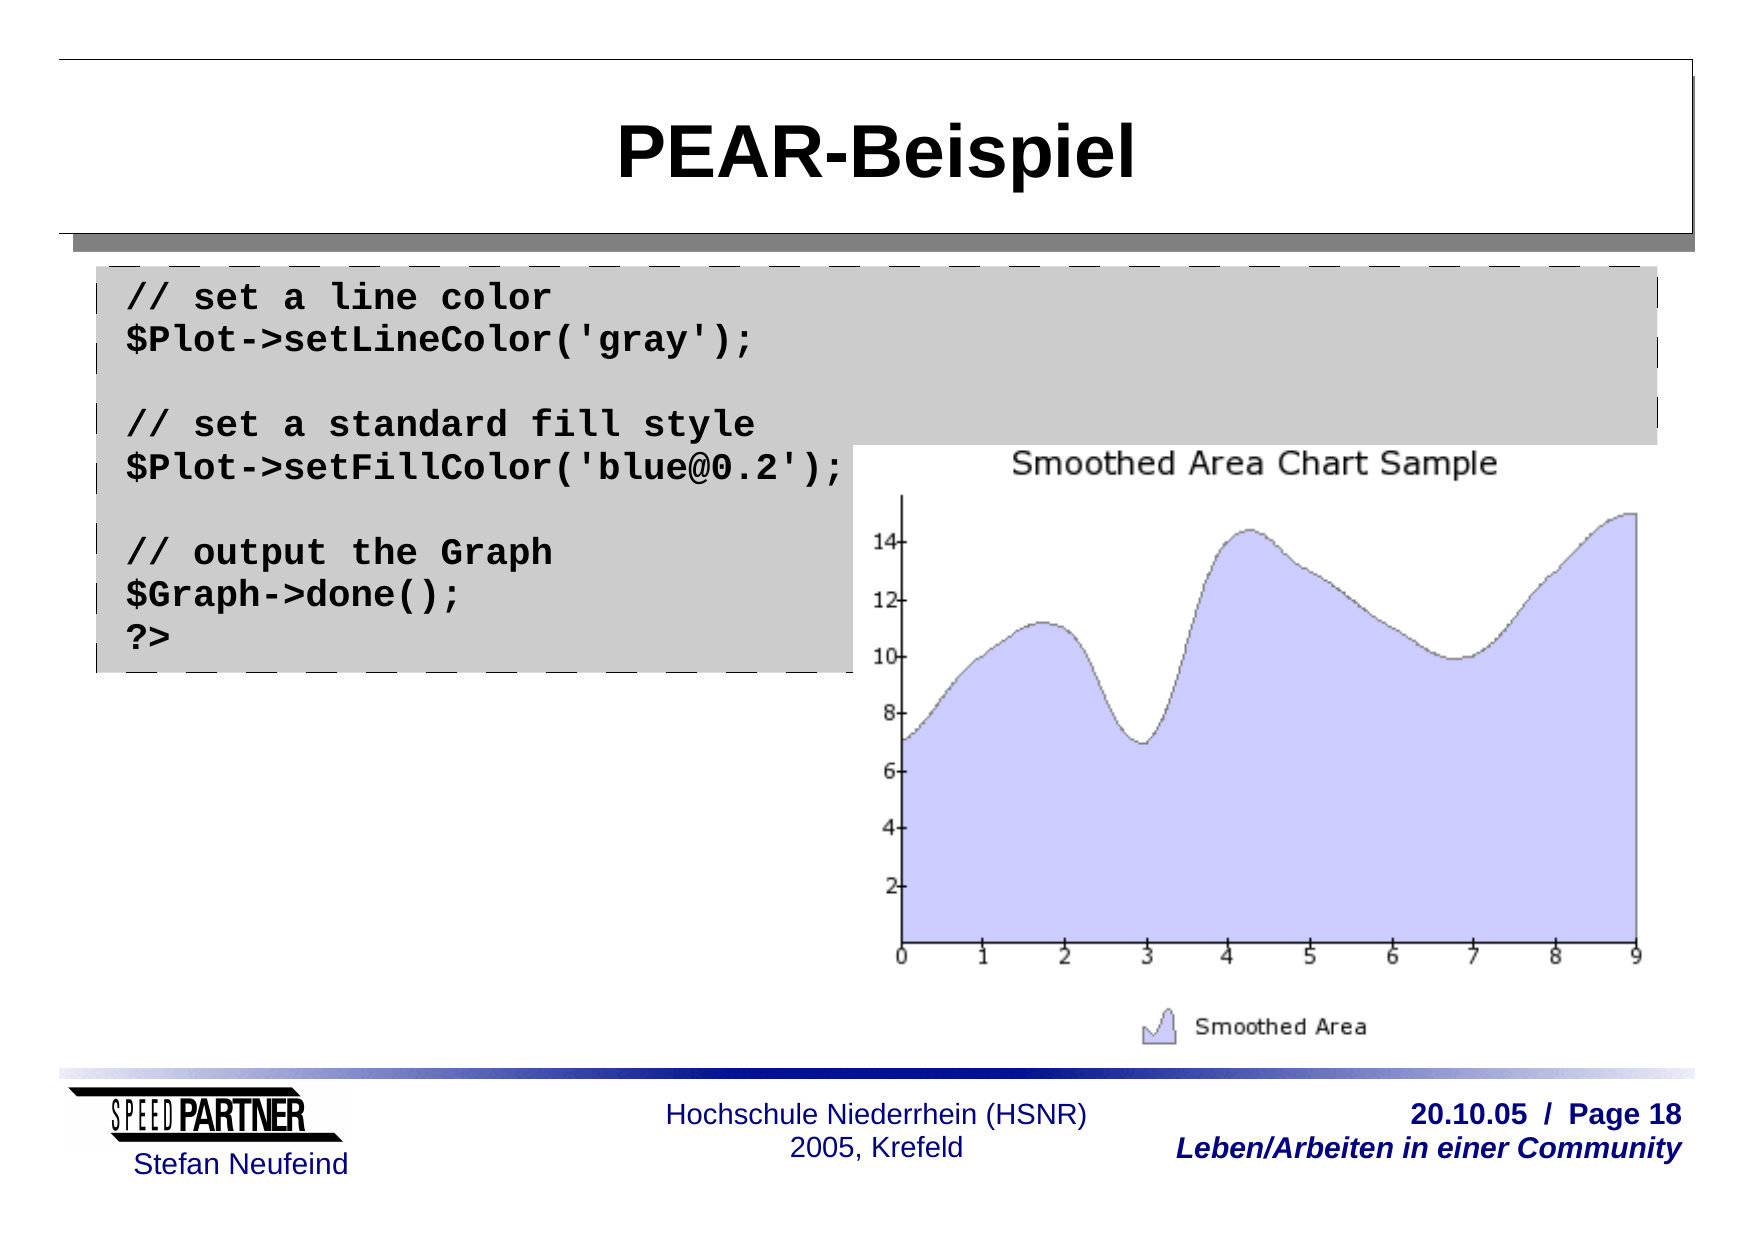

# PEAR-Beispiel
// set a line color
$Plot->setLineColor('gray');
// set a standard fill style
$Plot->setFillColor('blue@0.2');
// output the Graph
$Graph->done();
?>